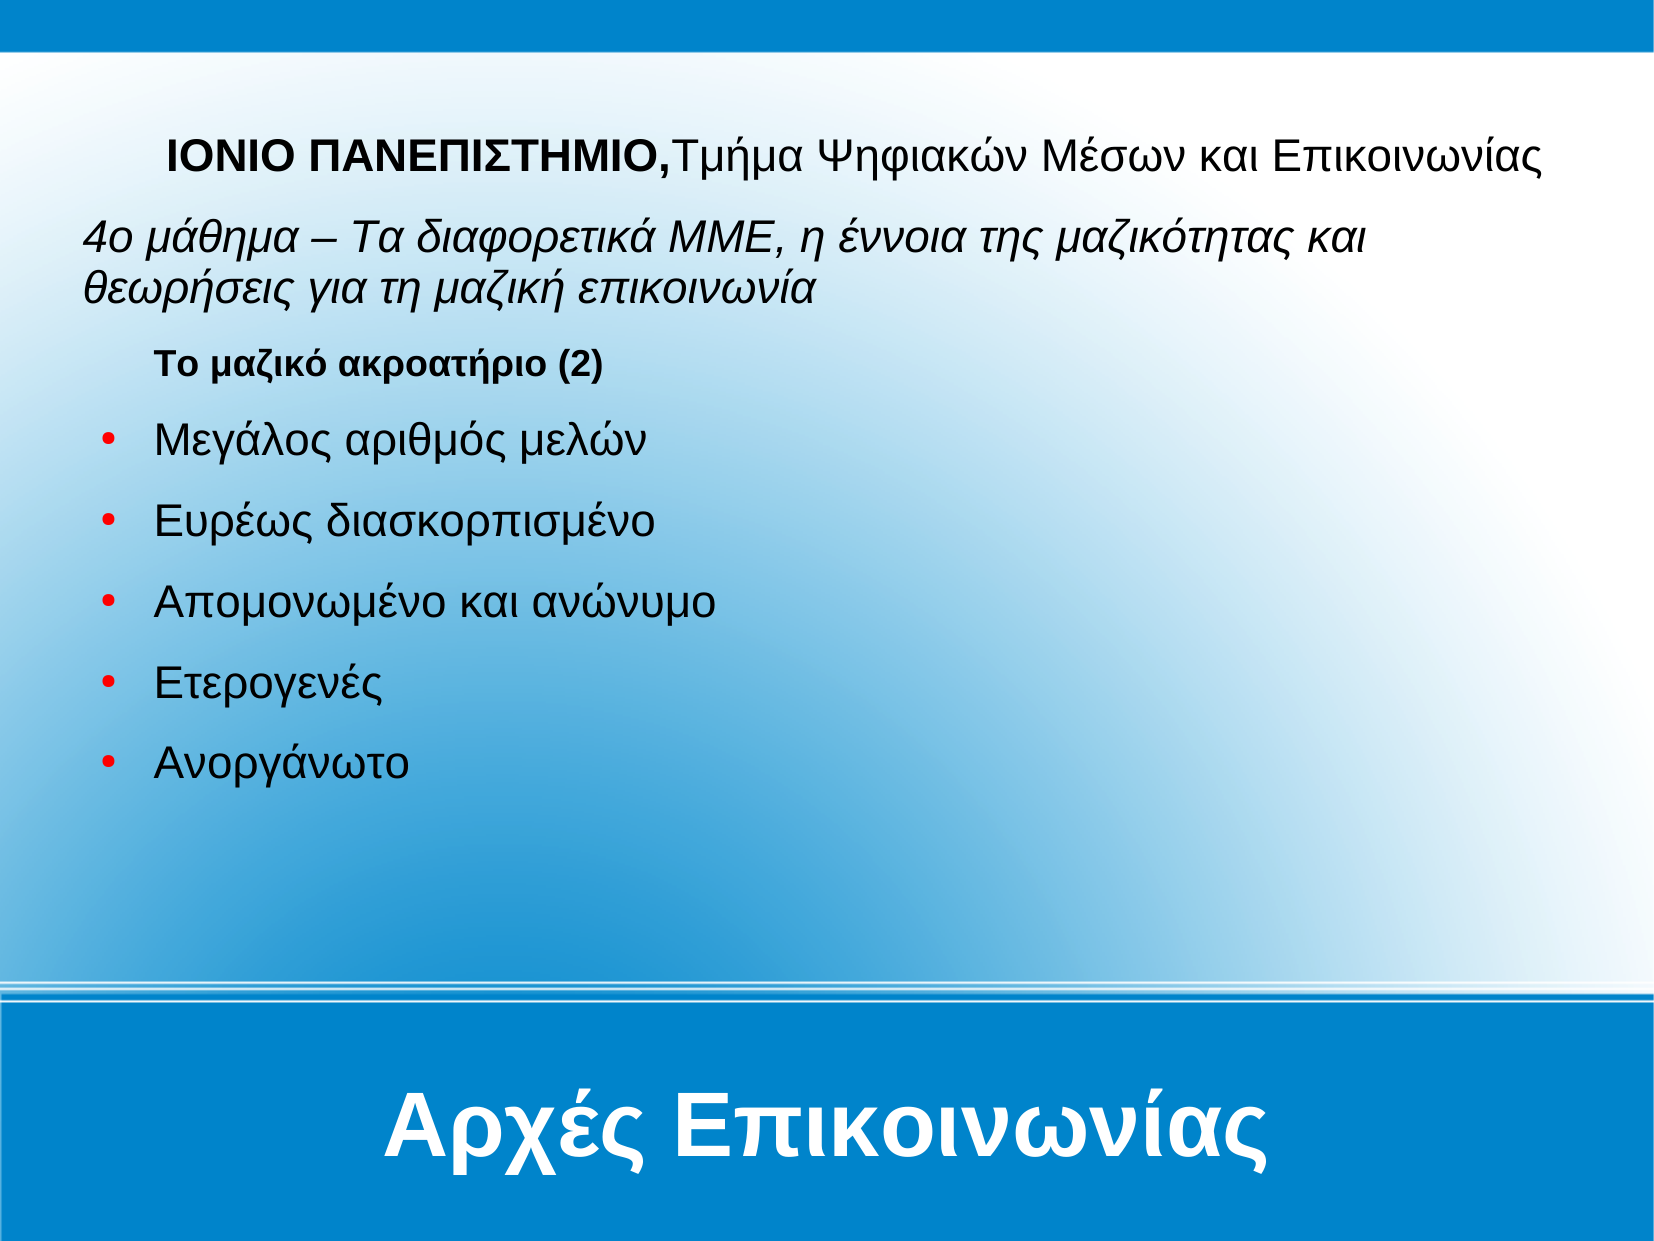

ΙΟΝΙΟ ΠΑΝΕΠΙΣΤΗΜΙΟ,Τμήμα Ψηφιακών Μέσων και Επικοινωνίας
4ο μάθημα – Τα διαφορετικά ΜΜΕ, η έννοια της μαζικότητας και θεωρήσεις για τη μαζική επικοινωνία
Το μαζικό ακροατήριο (2)
Μεγάλος αριθμός μελών
Ευρέως διασκορπισμένο
Απομονωμένο και ανώνυμο
Ετερογενές
Ανοργάνωτο
# Αρχές Επικοινωνίας